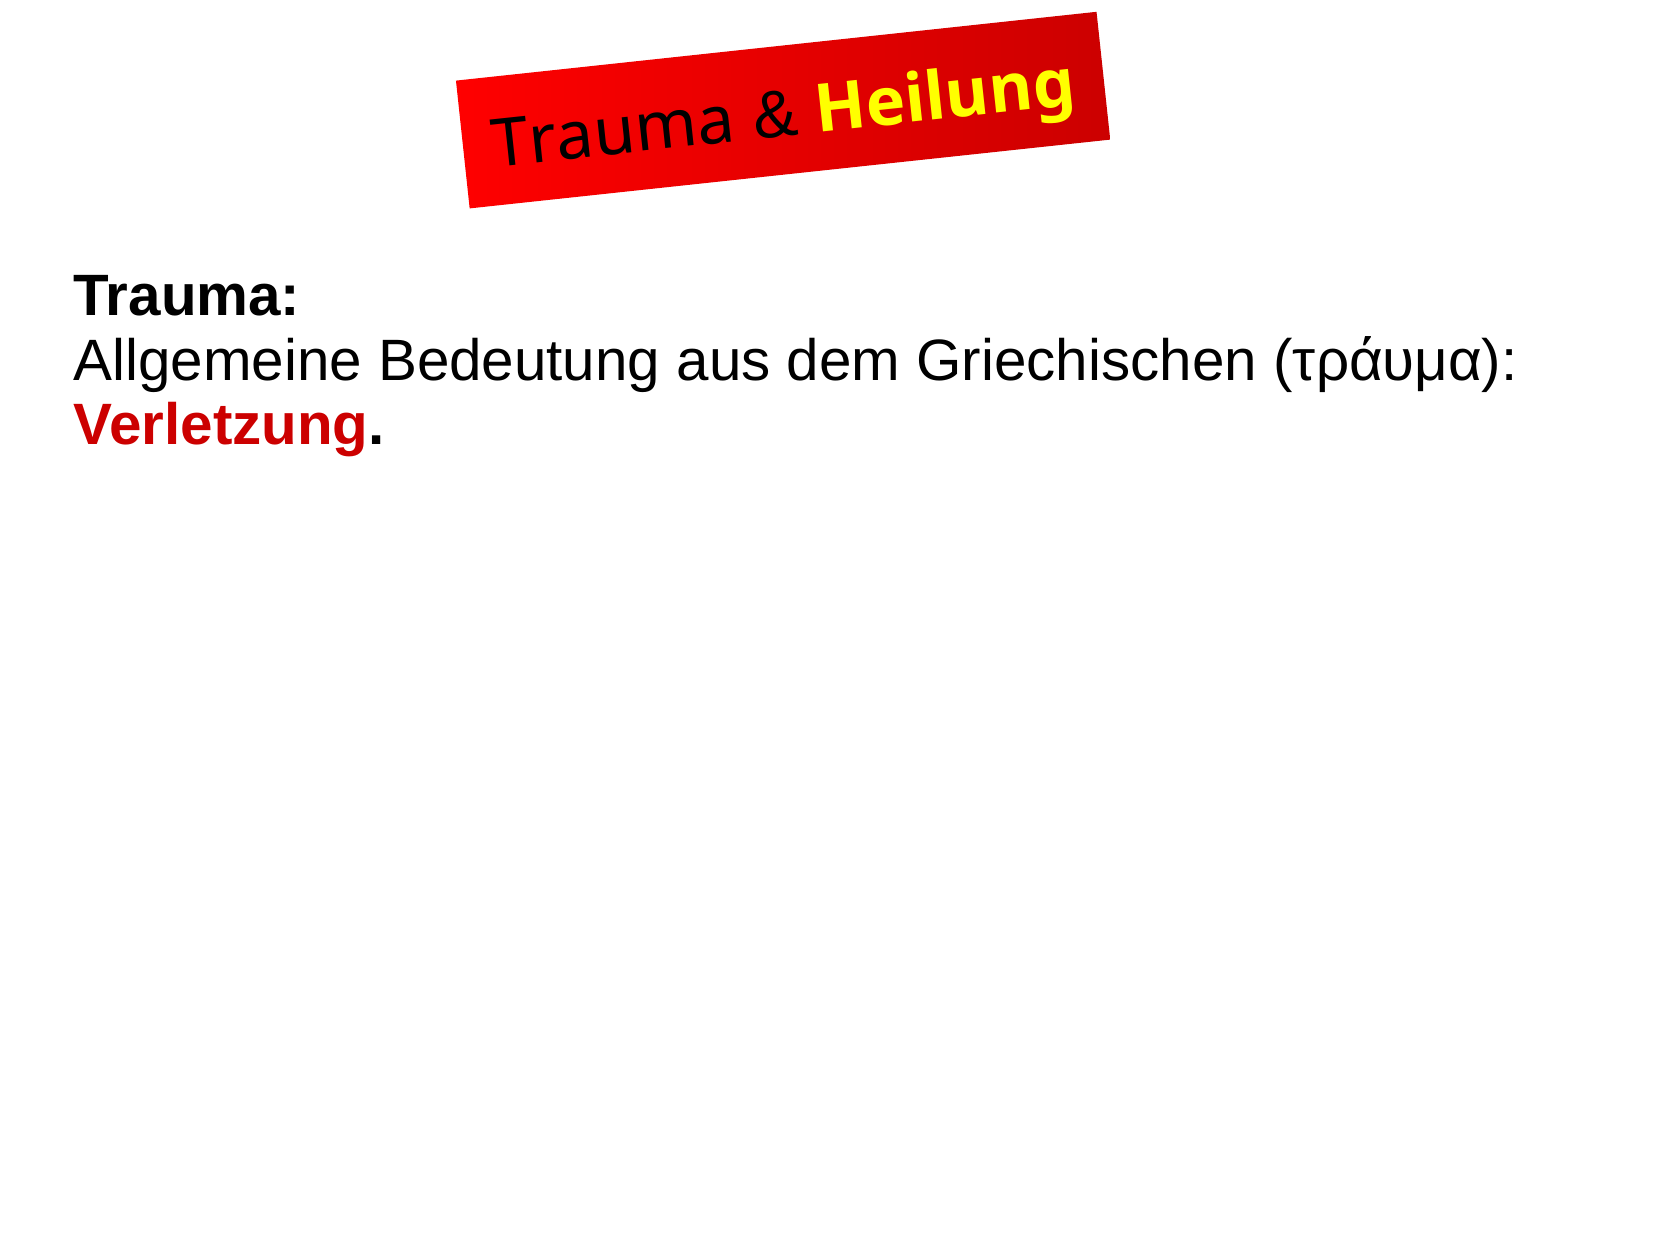

# Trauma & Heilung
Trauma:
Allgemeine Bedeutung aus dem Griechischen (τράυμα):
Verletzung.